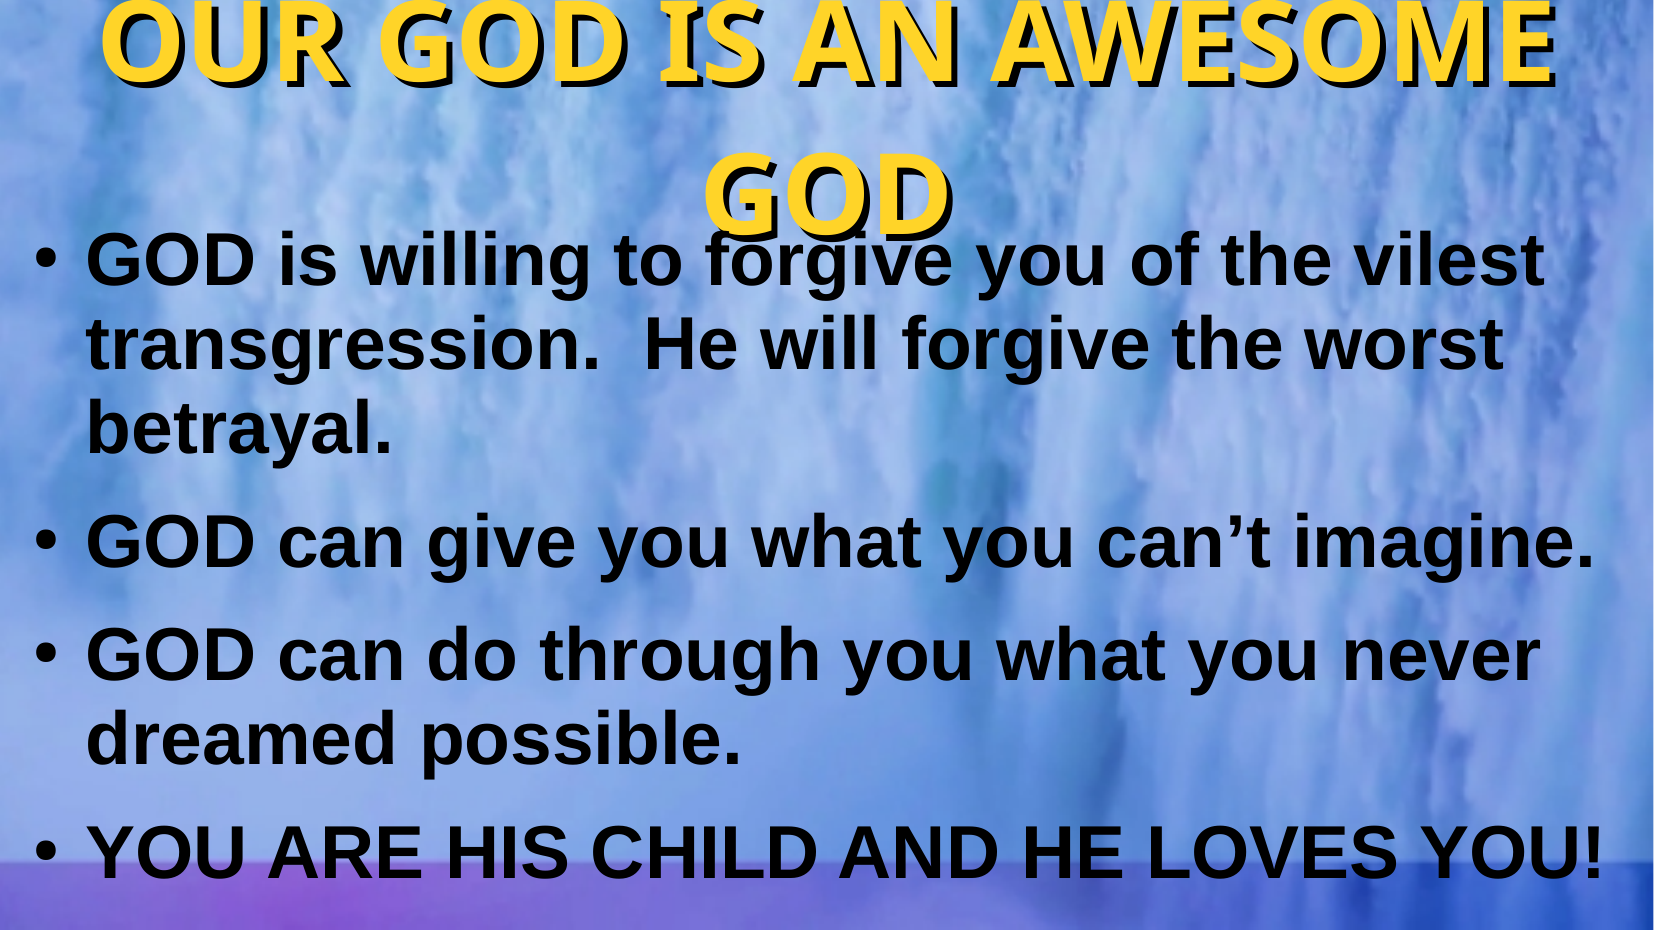

# OUR GOD IS AN AWESOME GOD
GOD is willing to forgive you of the vilest transgression. He will forgive the worst betrayal.
GOD can give you what you can’t imagine.
GOD can do through you what you never dreamed possible.
YOU ARE HIS CHILD AND HE LOVES YOU!